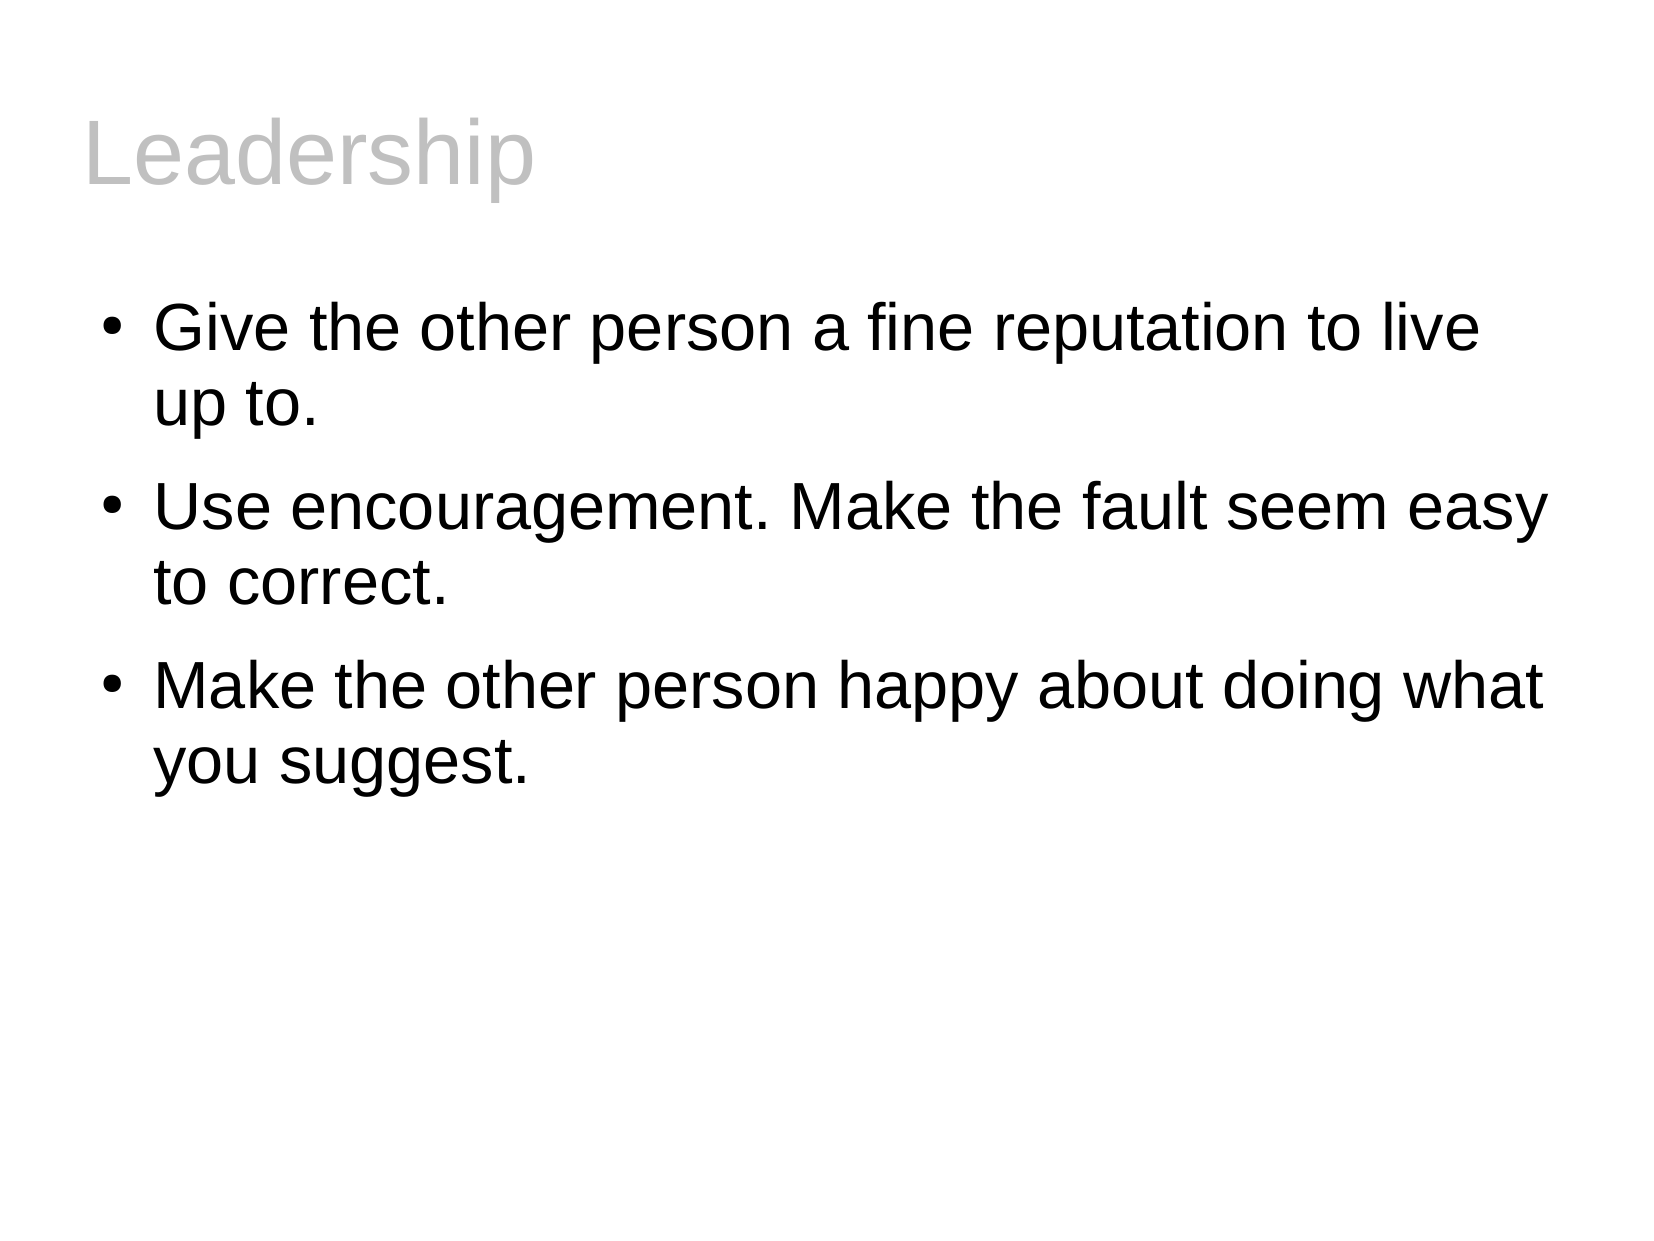

# Leadership
Give the other person a fine reputation to live up to.
Use encouragement. Make the fault seem easy to correct.
Make the other person happy about doing what you suggest.